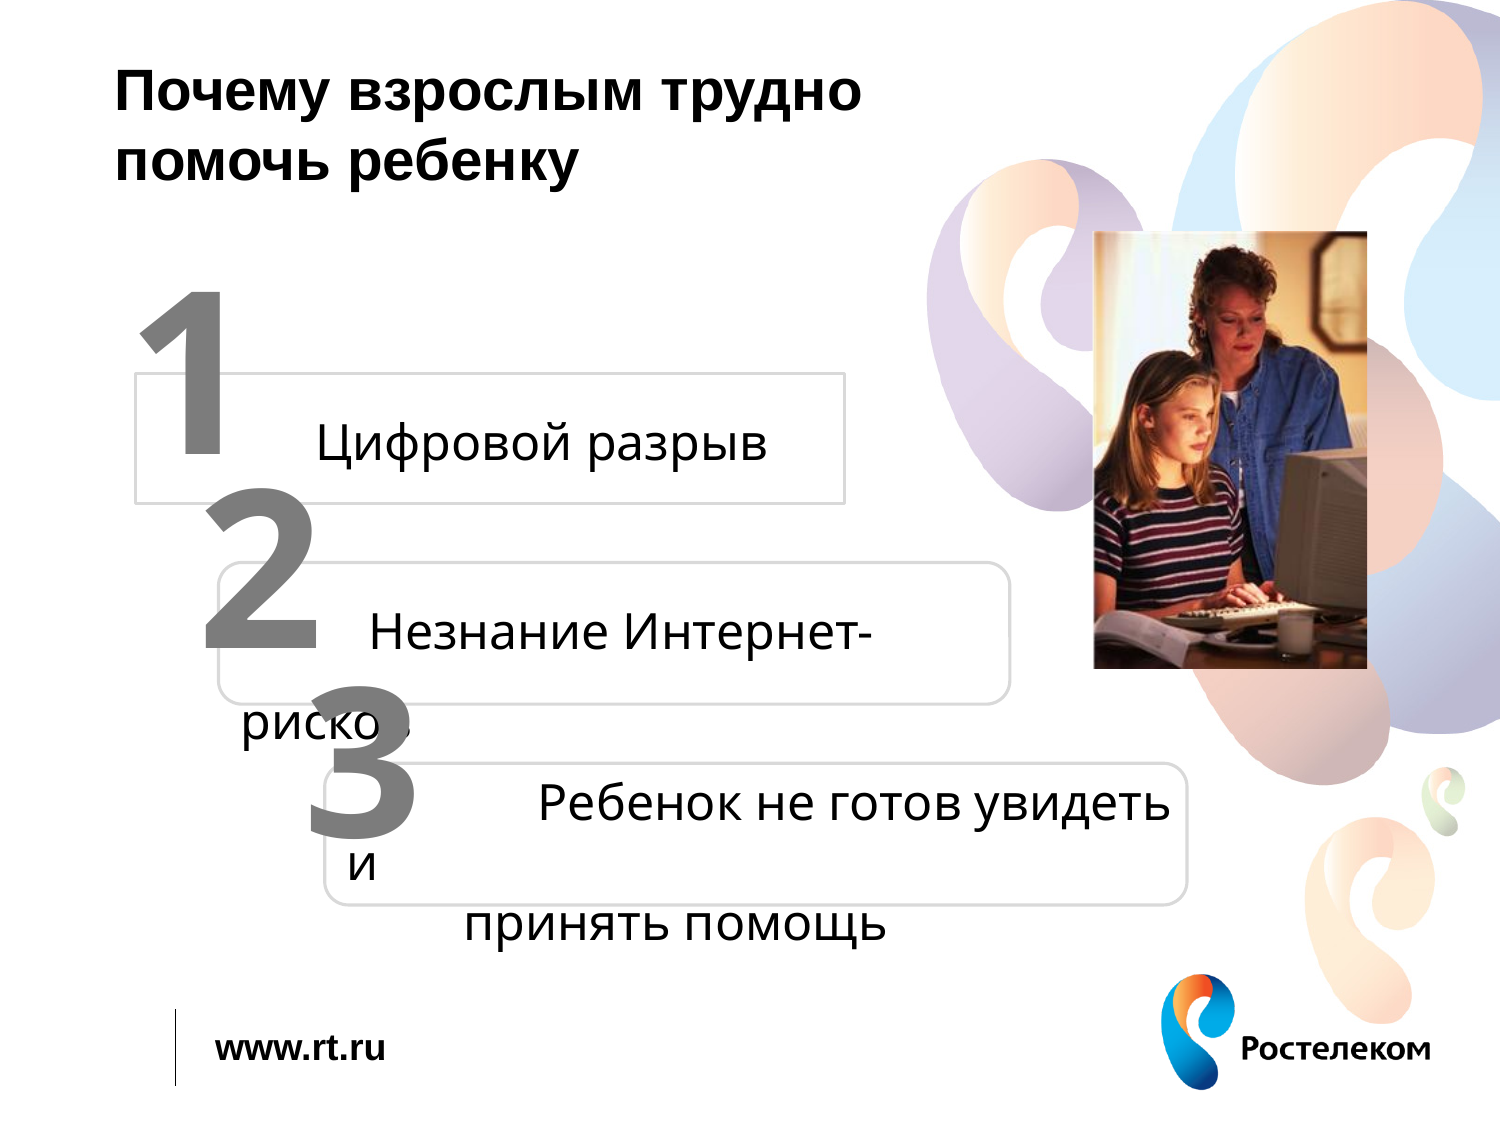

# Почему взрослым трудно помочь ребенку
1
	 Цифровой разрыв
2
 Незнание Интернет-рисков
3
	 Ребенок не готов увидеть и
 принять помощь